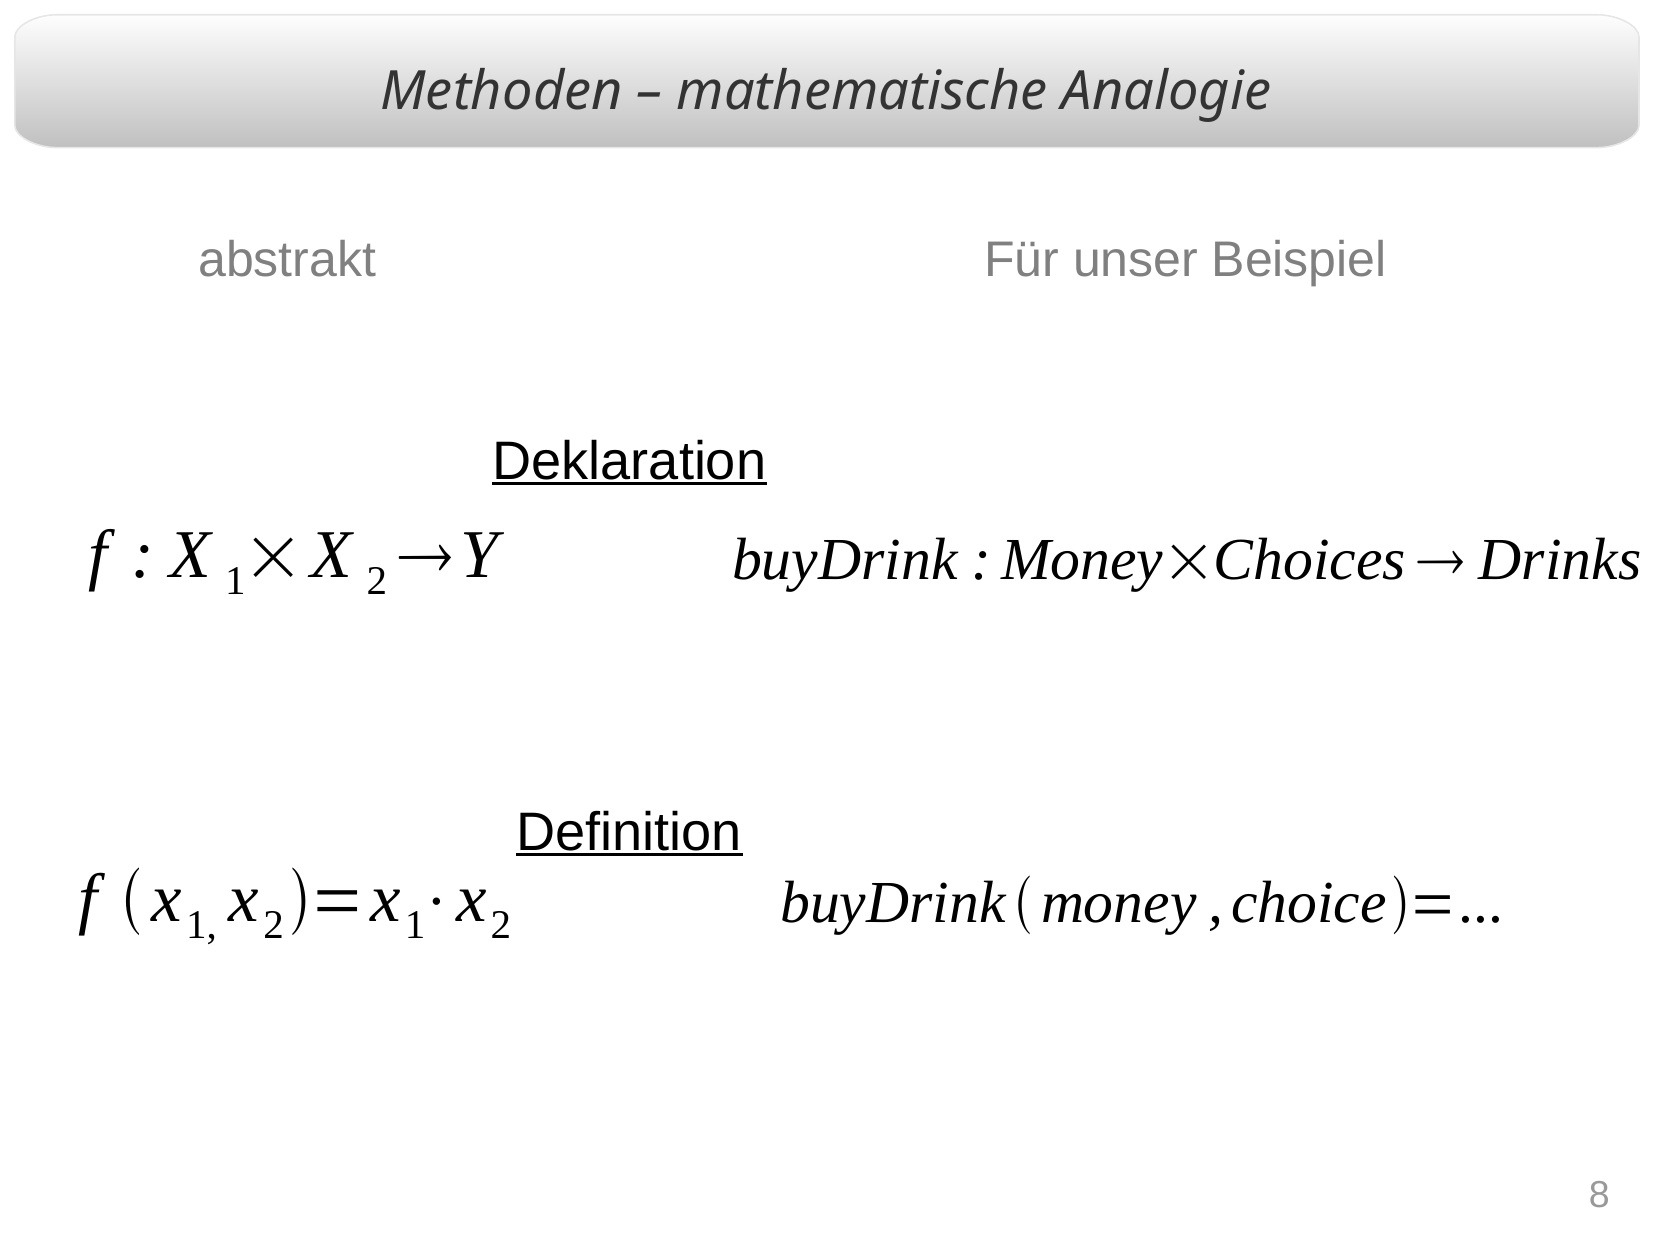

# Methoden – mathematische Analogie
abstrakt
Für unser Beispiel
Deklaration
Definition